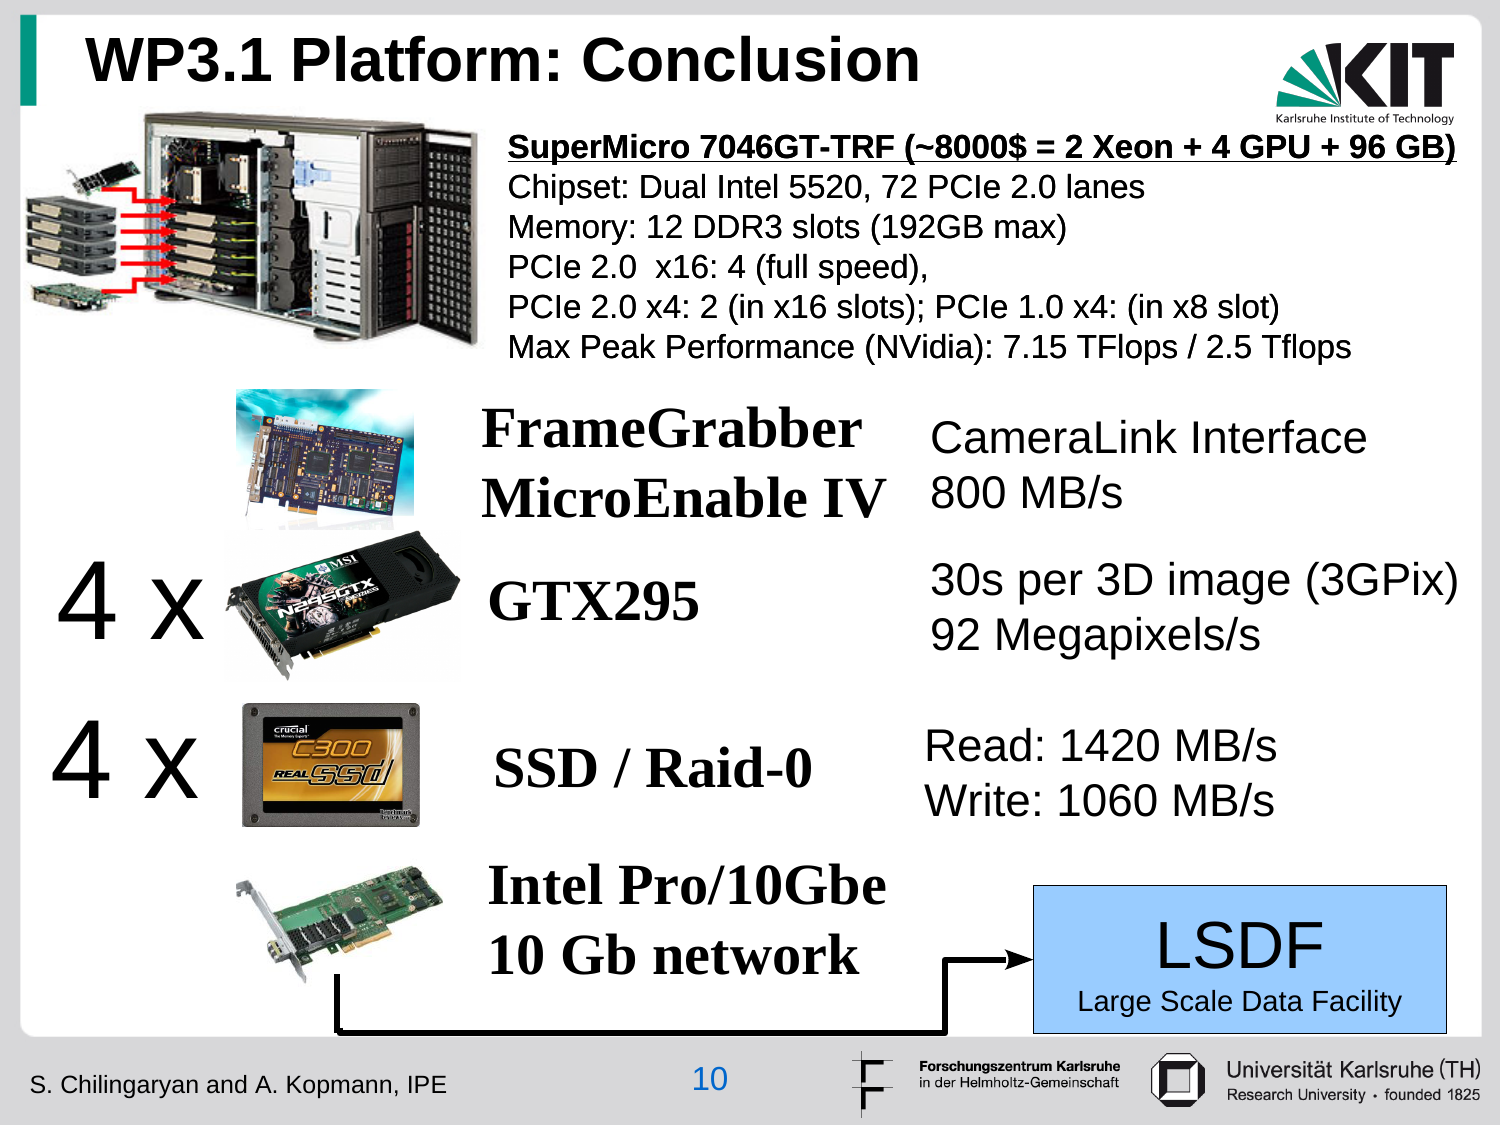

# WP3.1 Platform: Conclusion
SuperMicro 7046GT-TRF (~8000$ = 2 Xeon + 4 GPU + 96 GB)
Chipset: Dual Intel 5520, 72 PCIe 2.0 lanes
Memory: 12 DDR3 slots (192GB max)
PCIe 2.0 x16: 4 (full speed),
PCIe 2.0 x4: 2 (in x16 slots); PCIe 1.0 x4: (in x8 slot)
Max Peak Performance (NVidia): 7.15 TFlops / 2.5 Tflops
SuperMicro 7046GT-TRF (~8000$ = 2 Xeon + 4 GPU + 96 GB)
Chipset: Dual Intel 5520, 72 PCIe 2.0 lanes
Memory: 12 DDR3 slots (192GB max)
PCIe 2.0 x16: 4 (full speed),
PCIe 2.0 x4: 2 (in x16 slots); PCIe 1.0 x4: (in x8 slot)
Max Peak Performance (NVidia): 7.15 TFlops / 2.5 Tflops
FrameGrabber
MicroEnable IV
CameraLink Interface
800 MB/s
4 x
30s per 3D image (3GPix)
92 Megapixels/s
GTX295
4 x
Read: 1420 MB/s
Write: 1060 MB/s
SSD / Raid-0
Intel Pro/10Gbe
10 Gb network
LSDF
Large Scale Data Facility
S. Chilingaryan and A. Kopmann, IPE